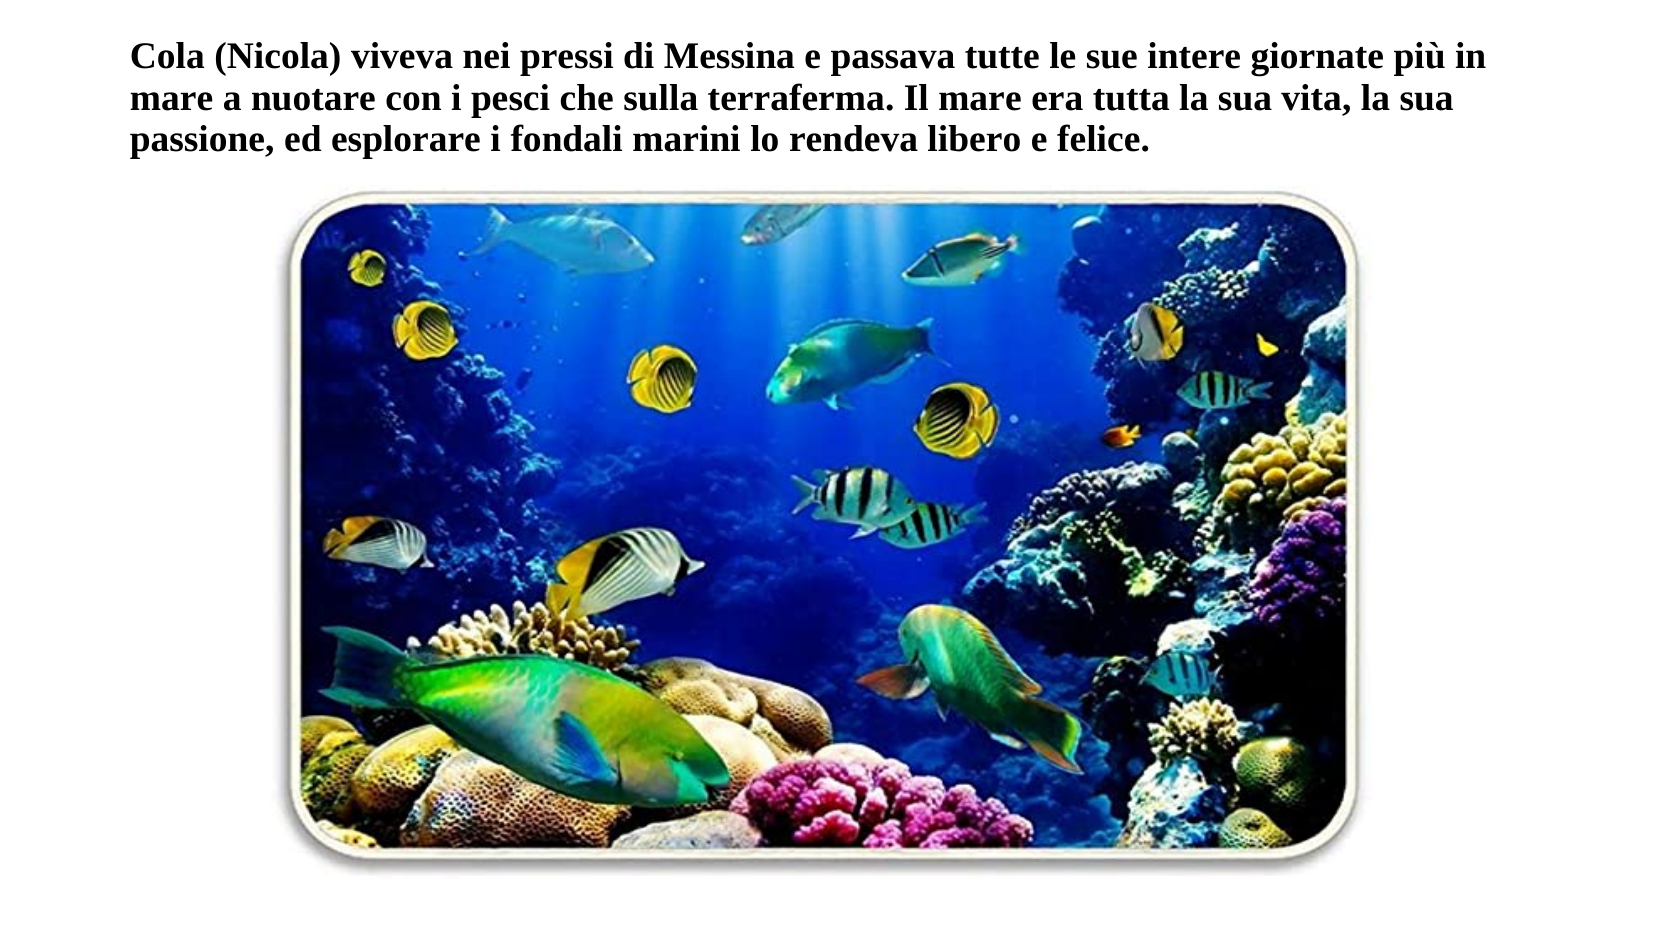

# Cola (Nicola) viveva nei pressi di Messina e passava tutte le sue intere giornate più in mare a nuotare con i pesci che sulla terraferma. Il mare era tutta la sua vita, la sua passione, ed esplorare i fondali marini lo rendeva libero e felice.